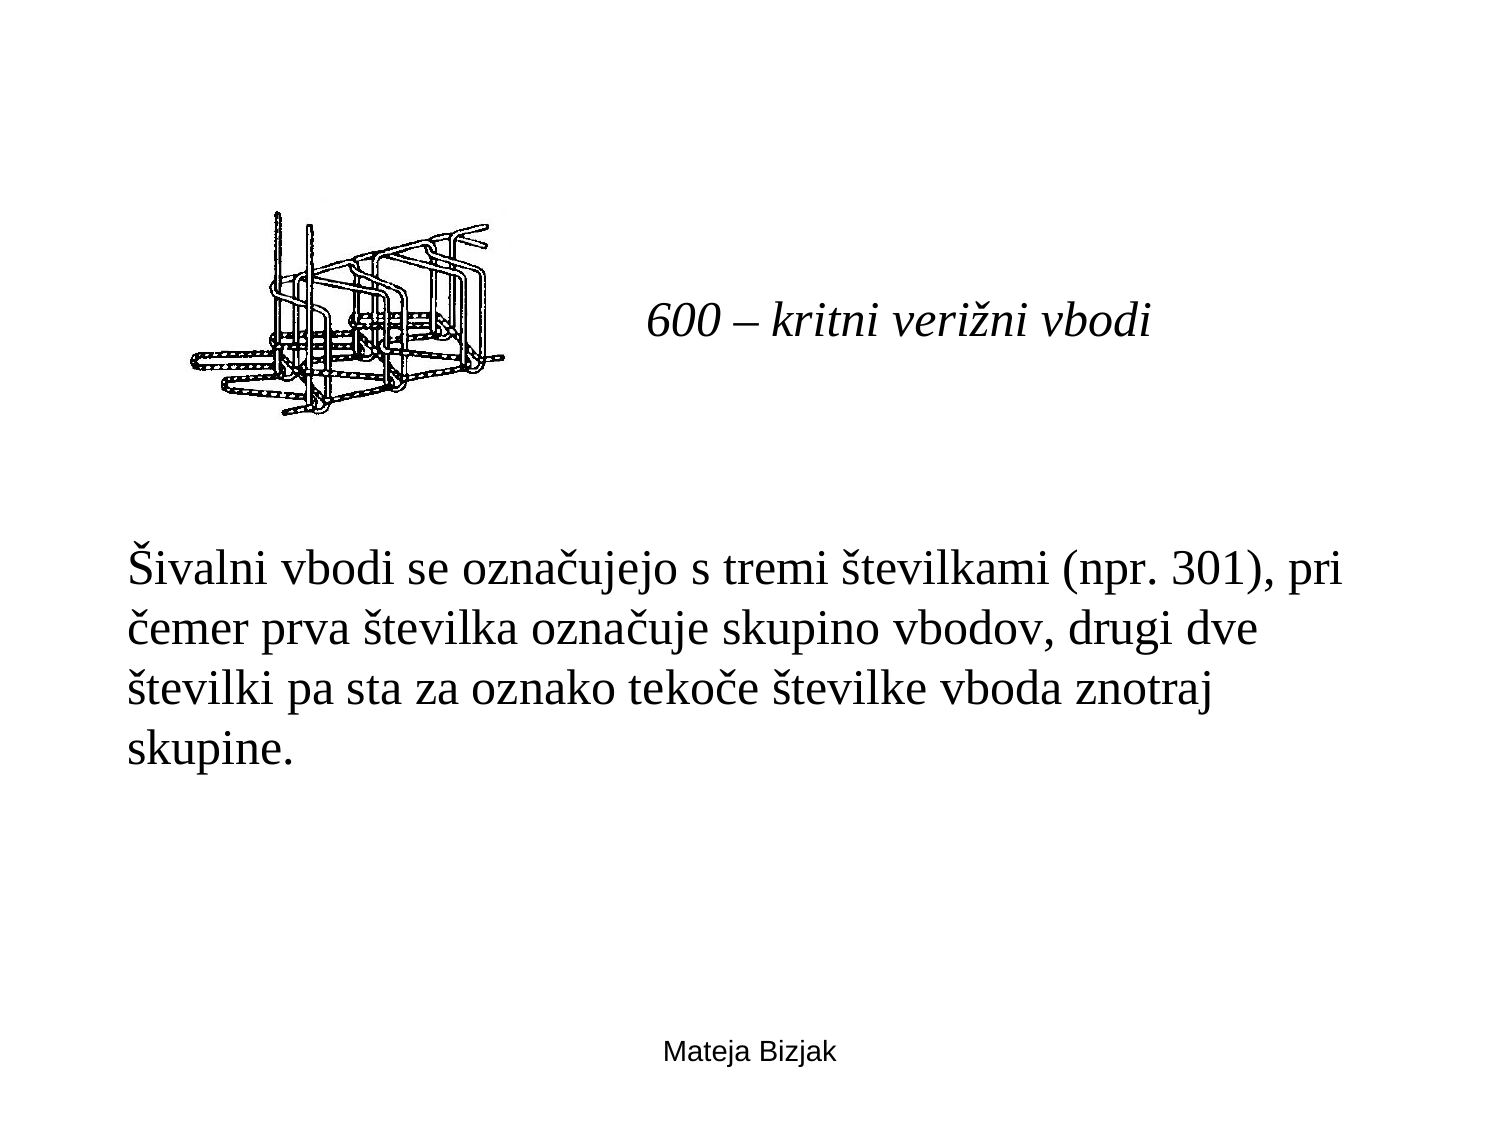

600 – kritni verižni vbodi
Šivalni vbodi se označujejo s tremi številkami (npr. 301), pri čemer prva številka označuje skupino vbodov, drugi dve številki pa sta za oznako tekoče številke vboda znotraj skupine.
Mateja Bizjak